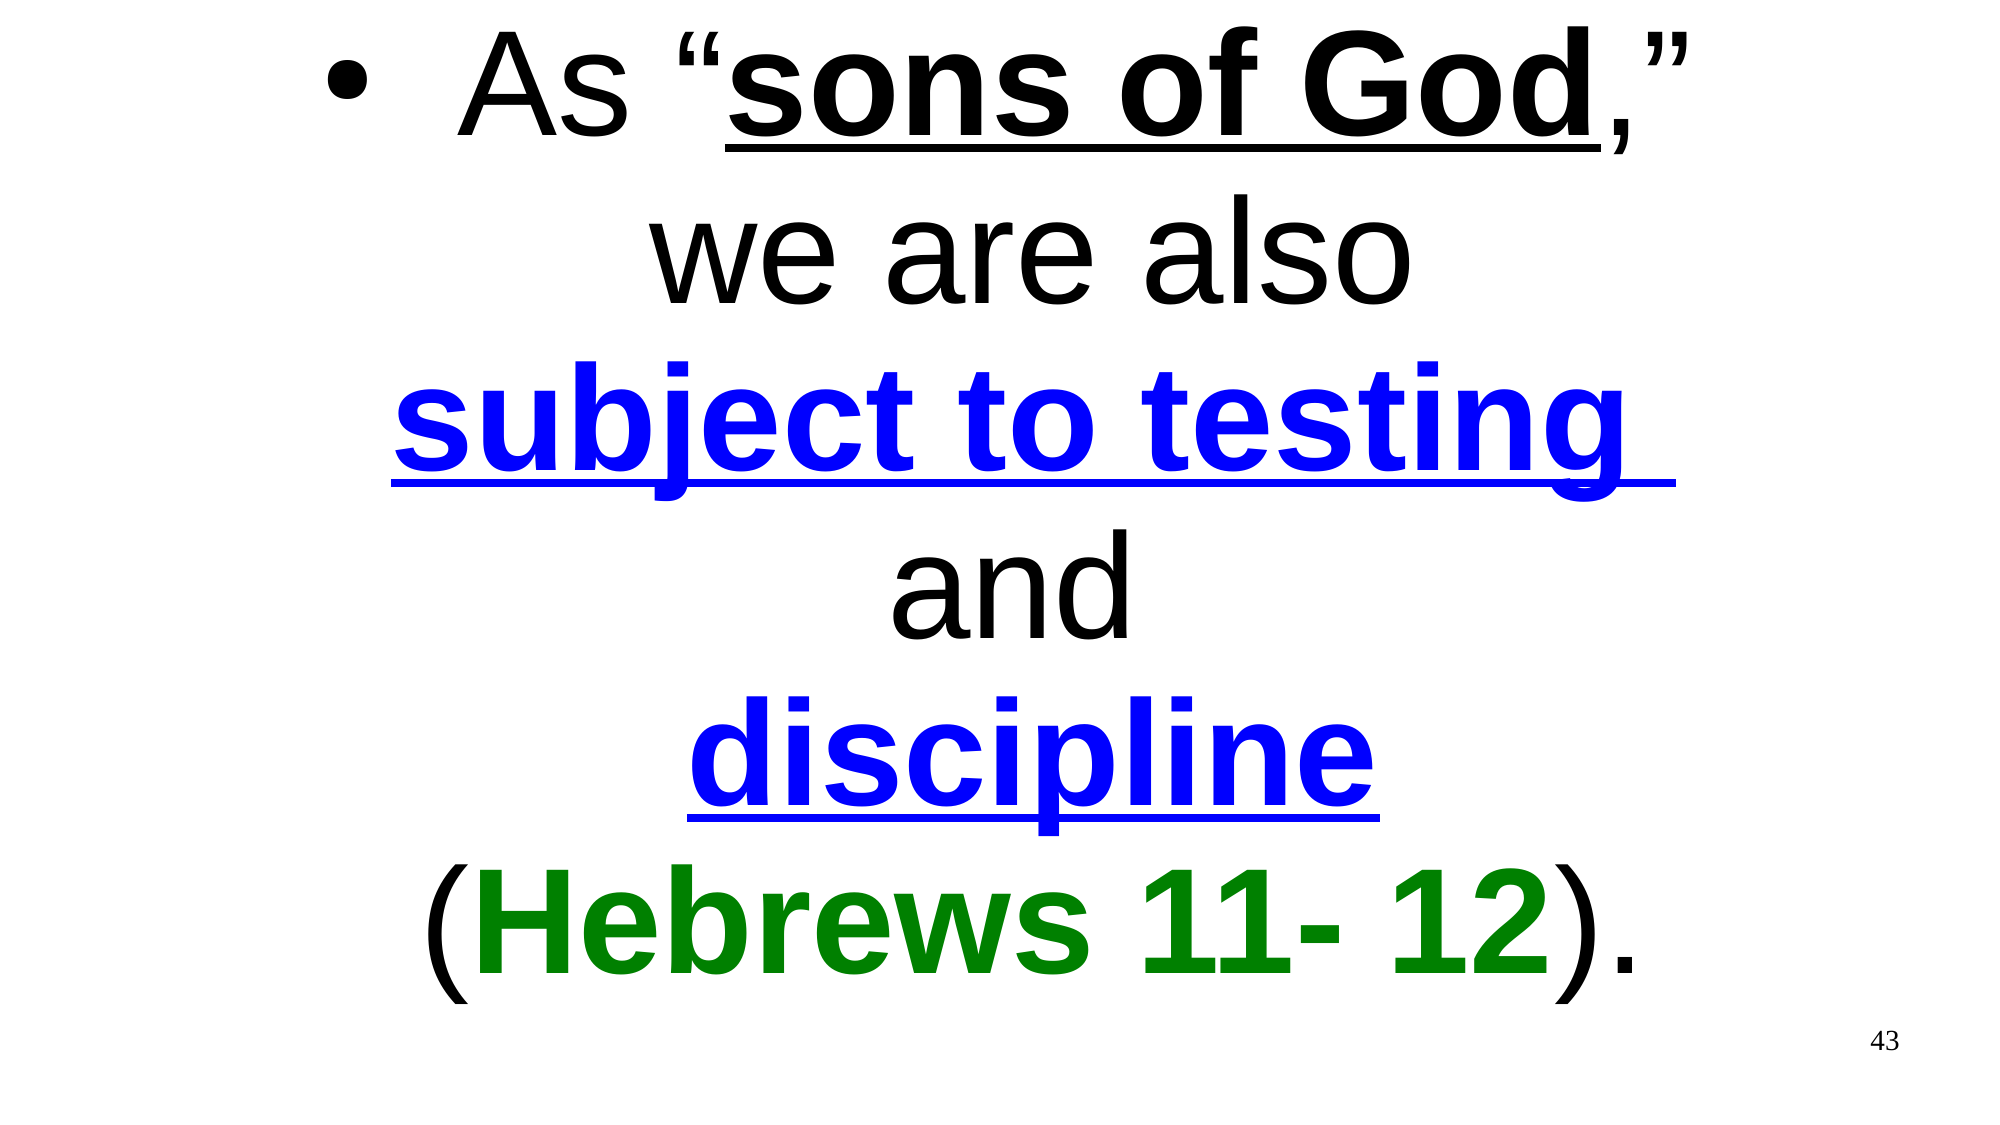

# As “sons of God,” we are also subject to testing and discipline (Hebrews 11- 12).
43